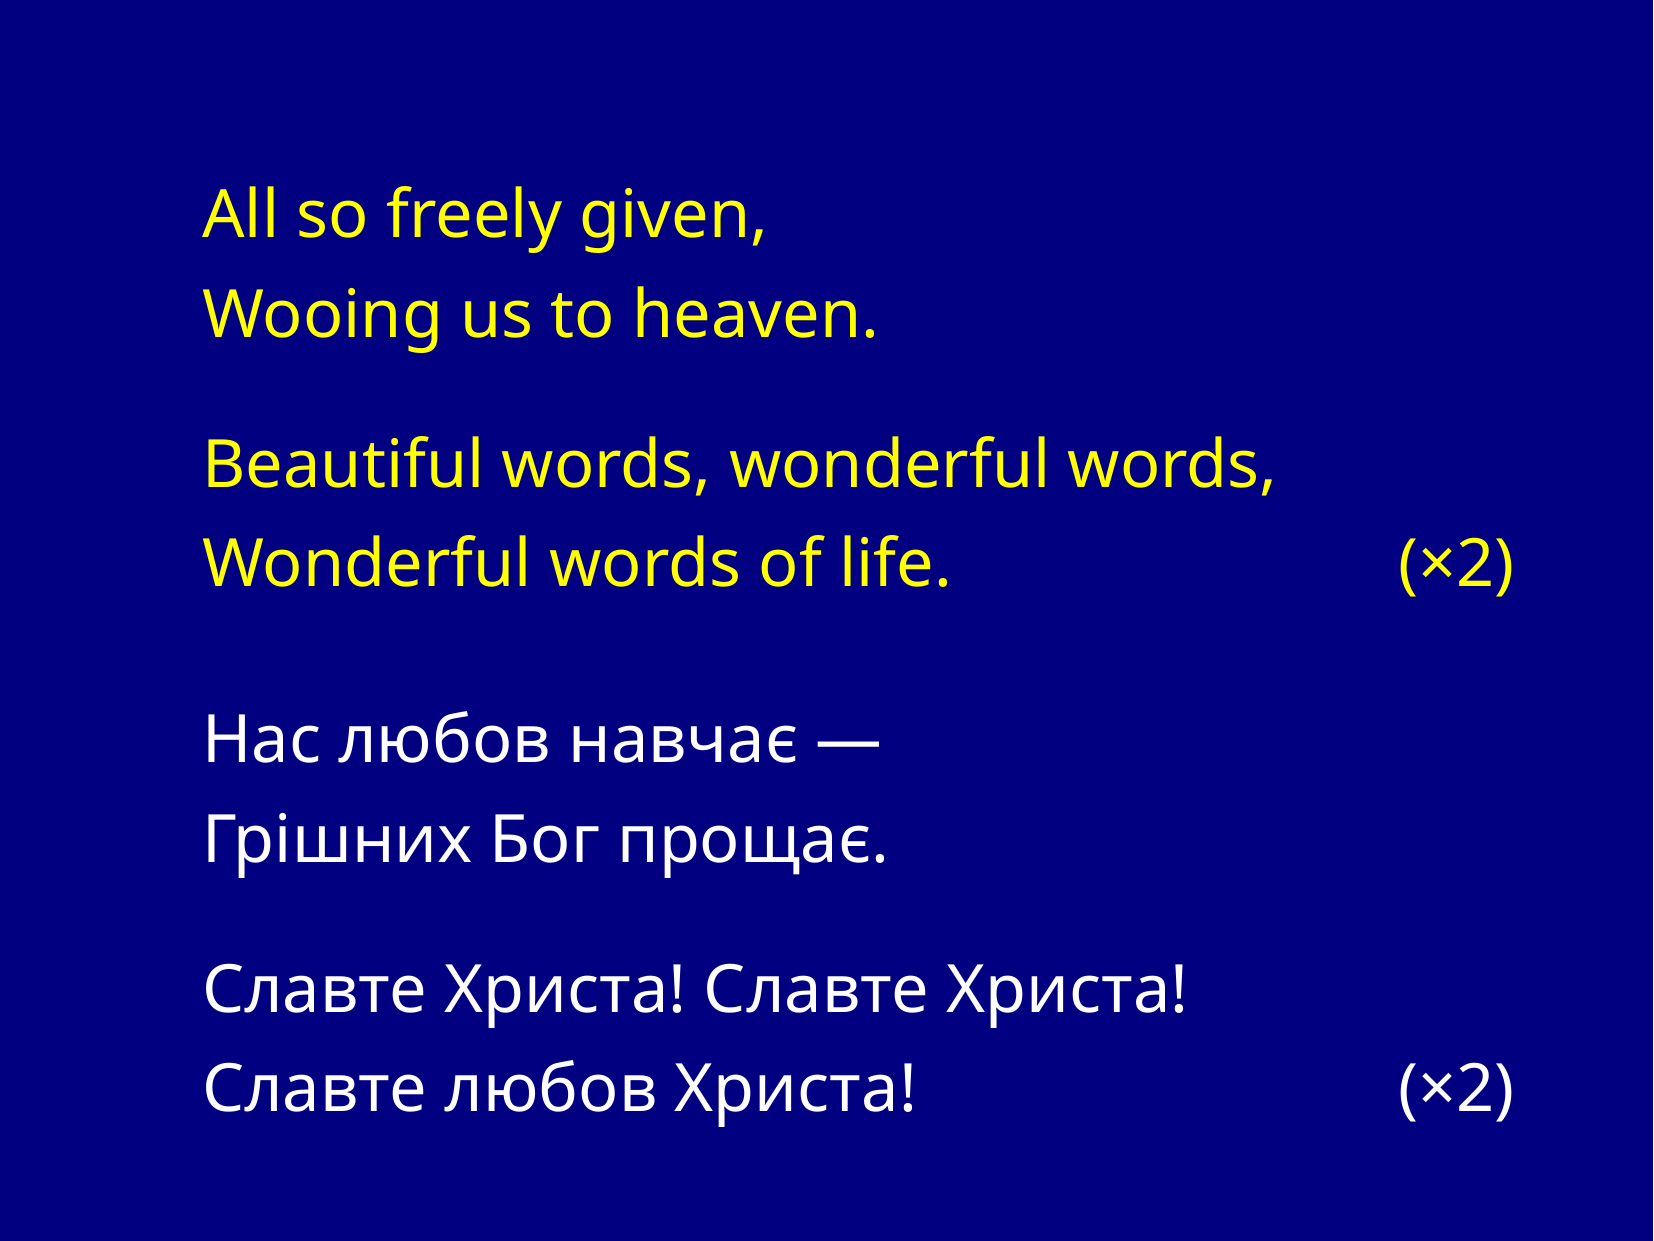

All so freely given,
	Wooing us to heaven.
	Beautiful words, wonderful words,
	Wonderful words of life.	(×2)
	Нас любов навчає ―
	Грішних Бог прощає.
	Славте Христа! Славте Христа!
	Славте любов Христа!	(×2)